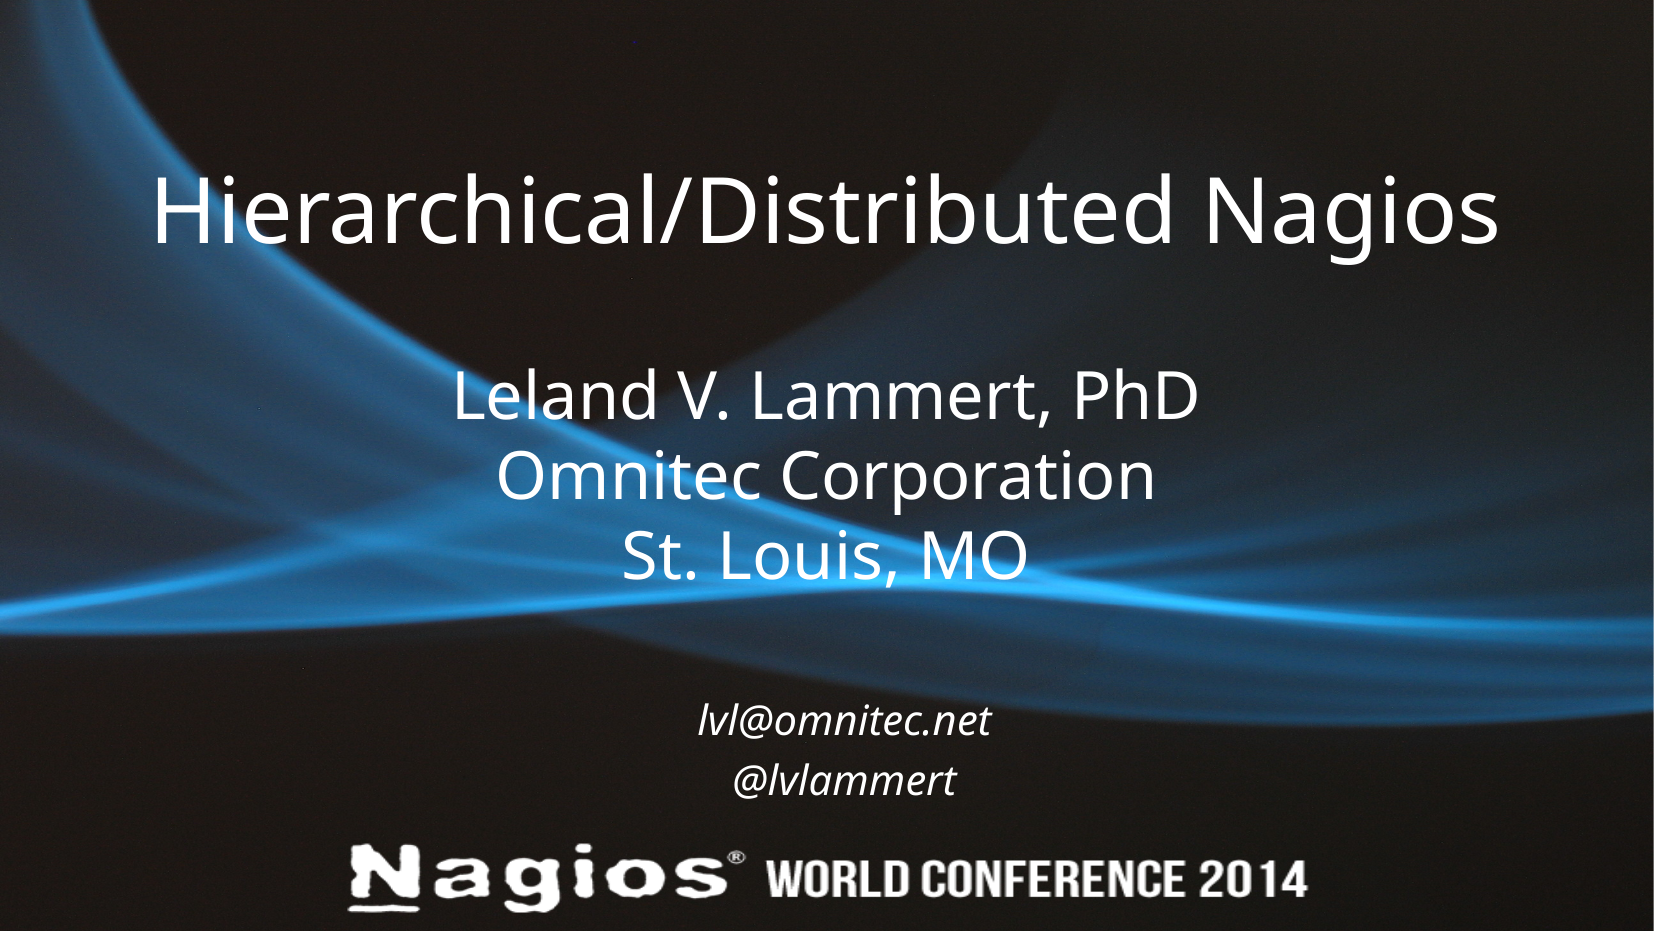

# Hierarchical/Distributed Nagios
Leland V. Lammert, PhD
Omnitec Corporation
St. Louis, MO
lvl@omnitec.net
@lvlammert